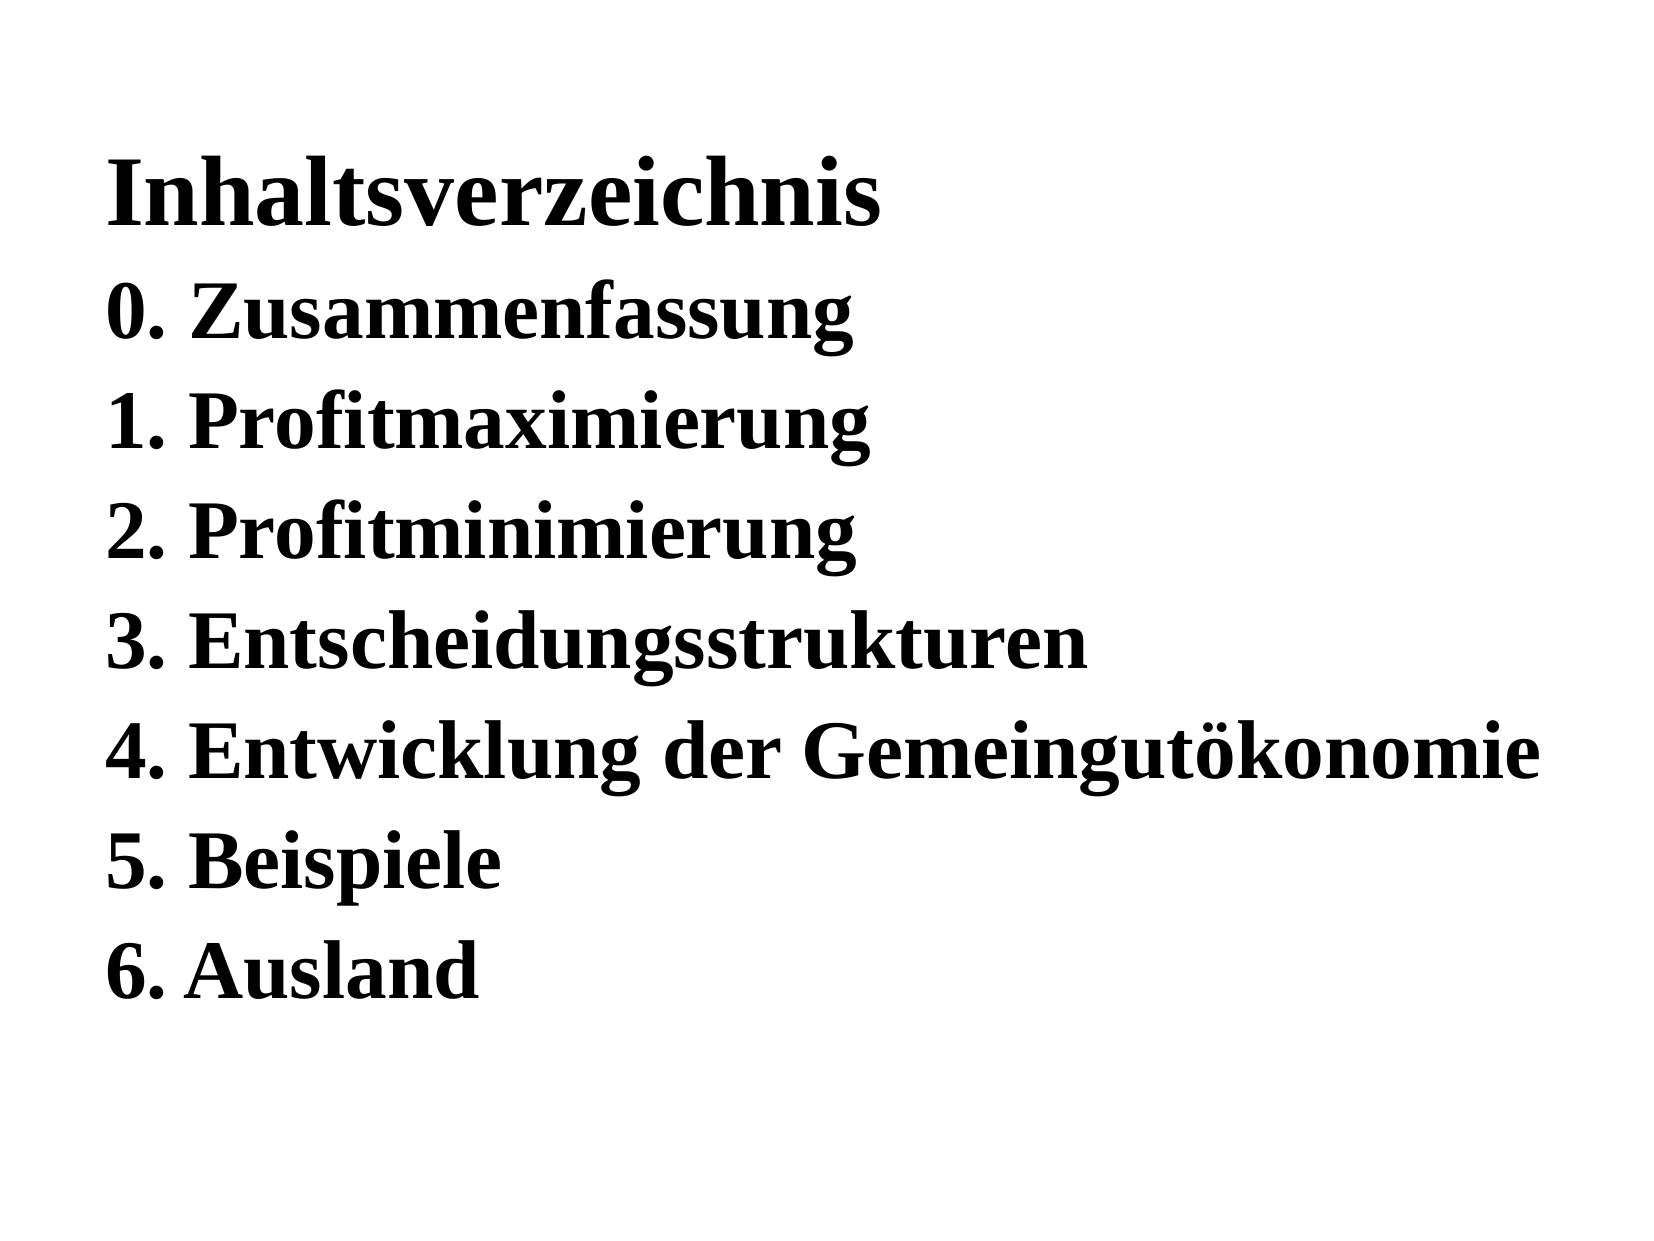

Inhaltsverzeichnis
0. Zusammenfassung
1. Profitmaximierung
2. Profitminimierung
3. Entscheidungsstrukturen
4. Entwicklung der Gemeingutökonomie
5. Beispiele
6. Ausland